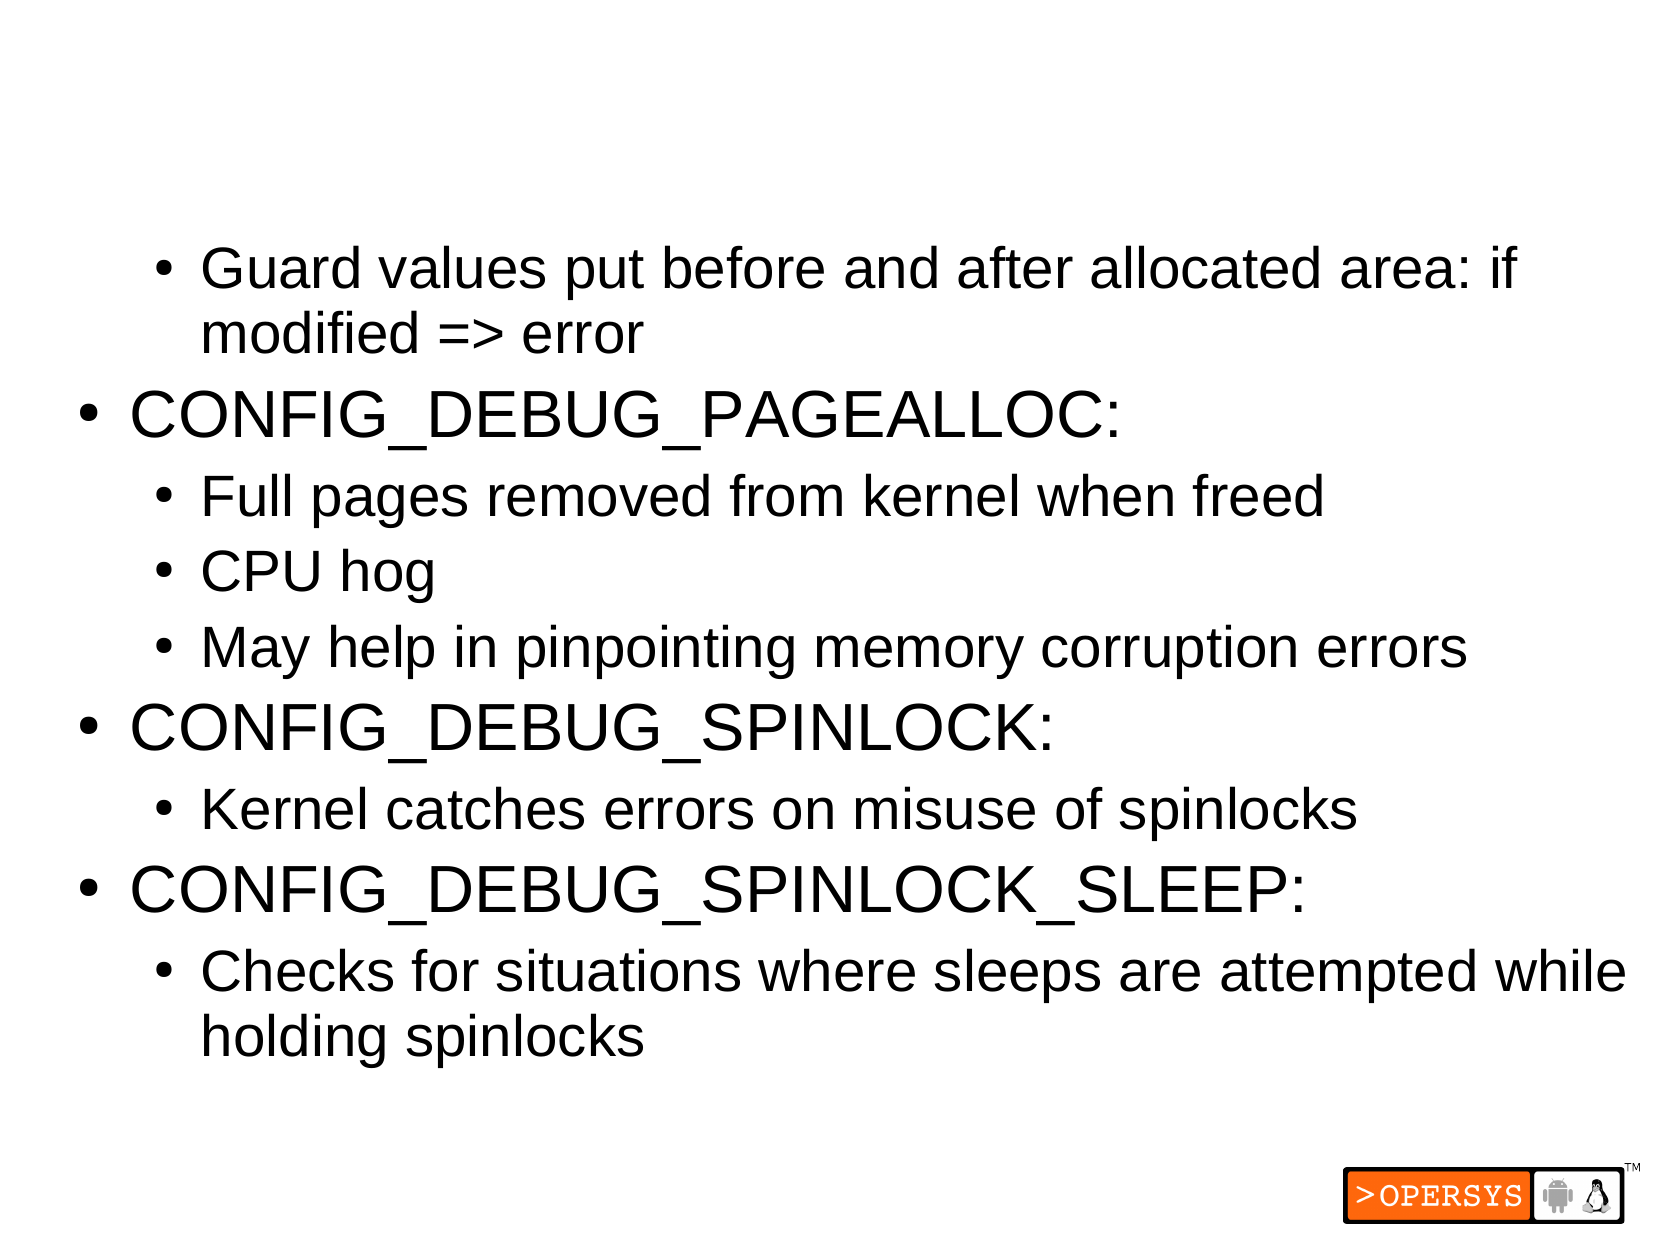

# Guard values put before and after allocated area: if modified => error
CONFIG_DEBUG_PAGEALLOC:
Full pages removed from kernel when freed
CPU hog
May help in pinpointing memory corruption errors
CONFIG_DEBUG_SPINLOCK:
Kernel catches errors on misuse of spinlocks
CONFIG_DEBUG_SPINLOCK_SLEEP:
Checks for situations where sleeps are attempted while holding spinlocks